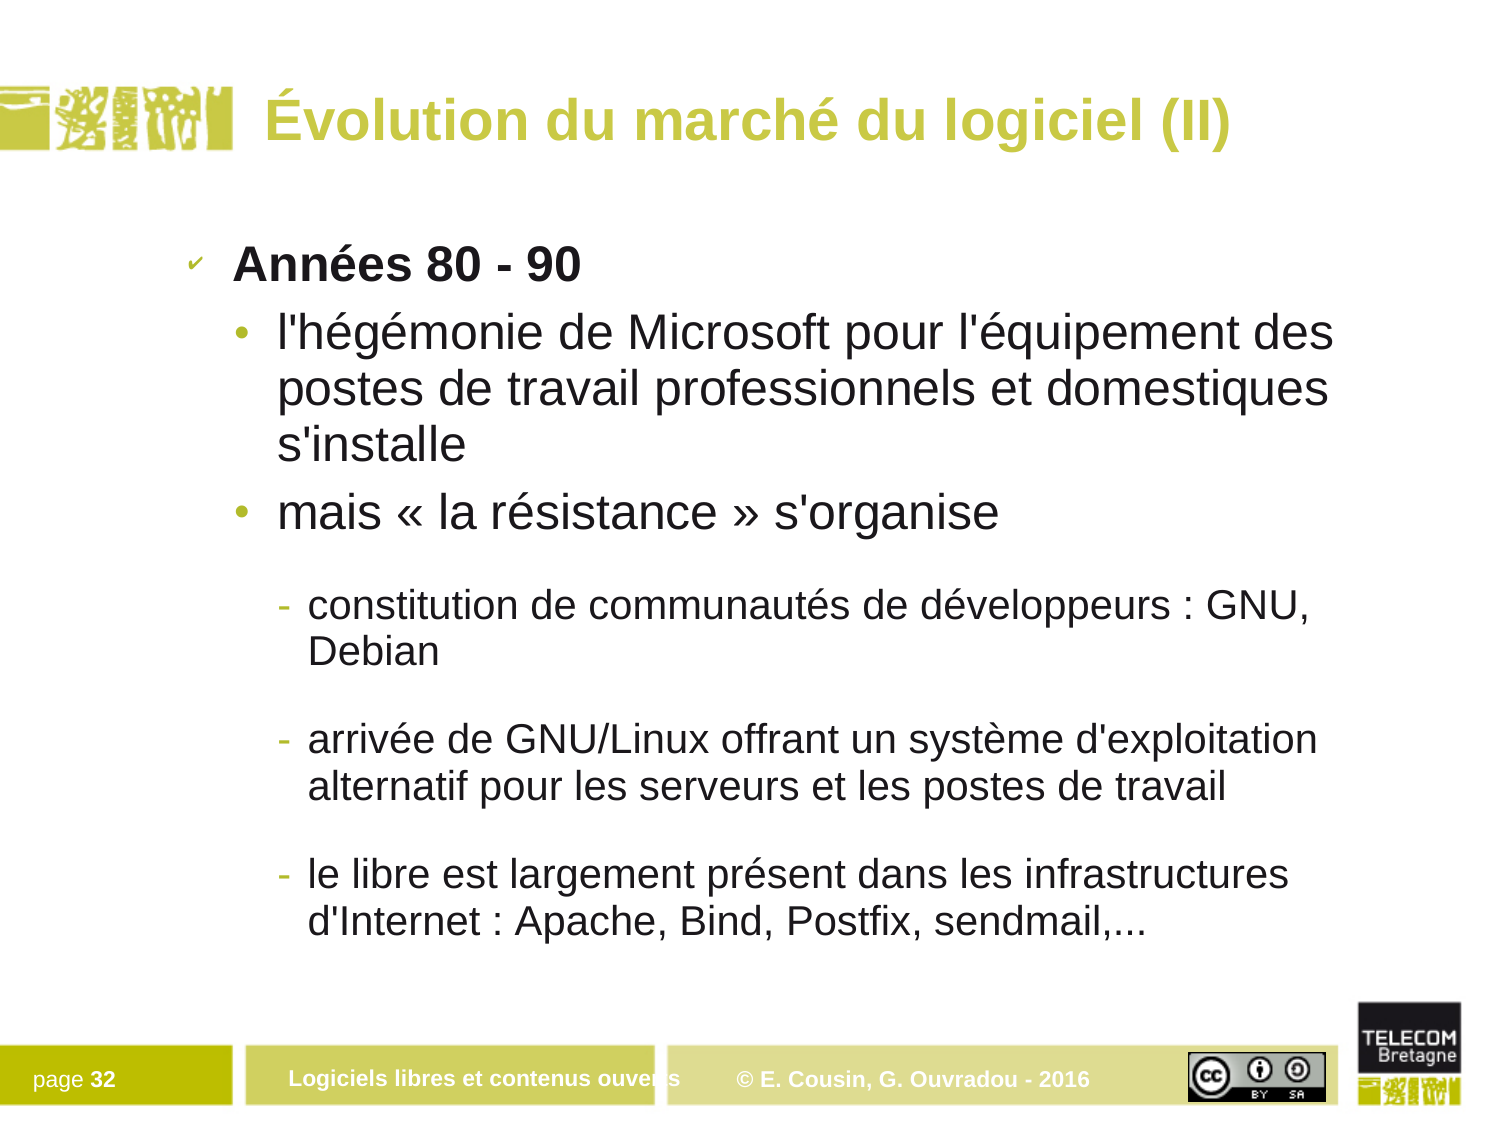

# Évolution du marché du logiciel (II)
Années 80 - 90
l'hégémonie de Microsoft pour l'équipement des postes de travail professionnels et domestiques s'installe
mais « la résistance » s'organise
constitution de communautés de développeurs : GNU, Debian
arrivée de GNU/Linux offrant un système d'exploitation alternatif pour les serveurs et les postes de travail
le libre est largement présent dans les infrastructures d'Internet : Apache, Bind, Postfix, sendmail,...
32
© E. Cousin, G. Ouvradou - 2016